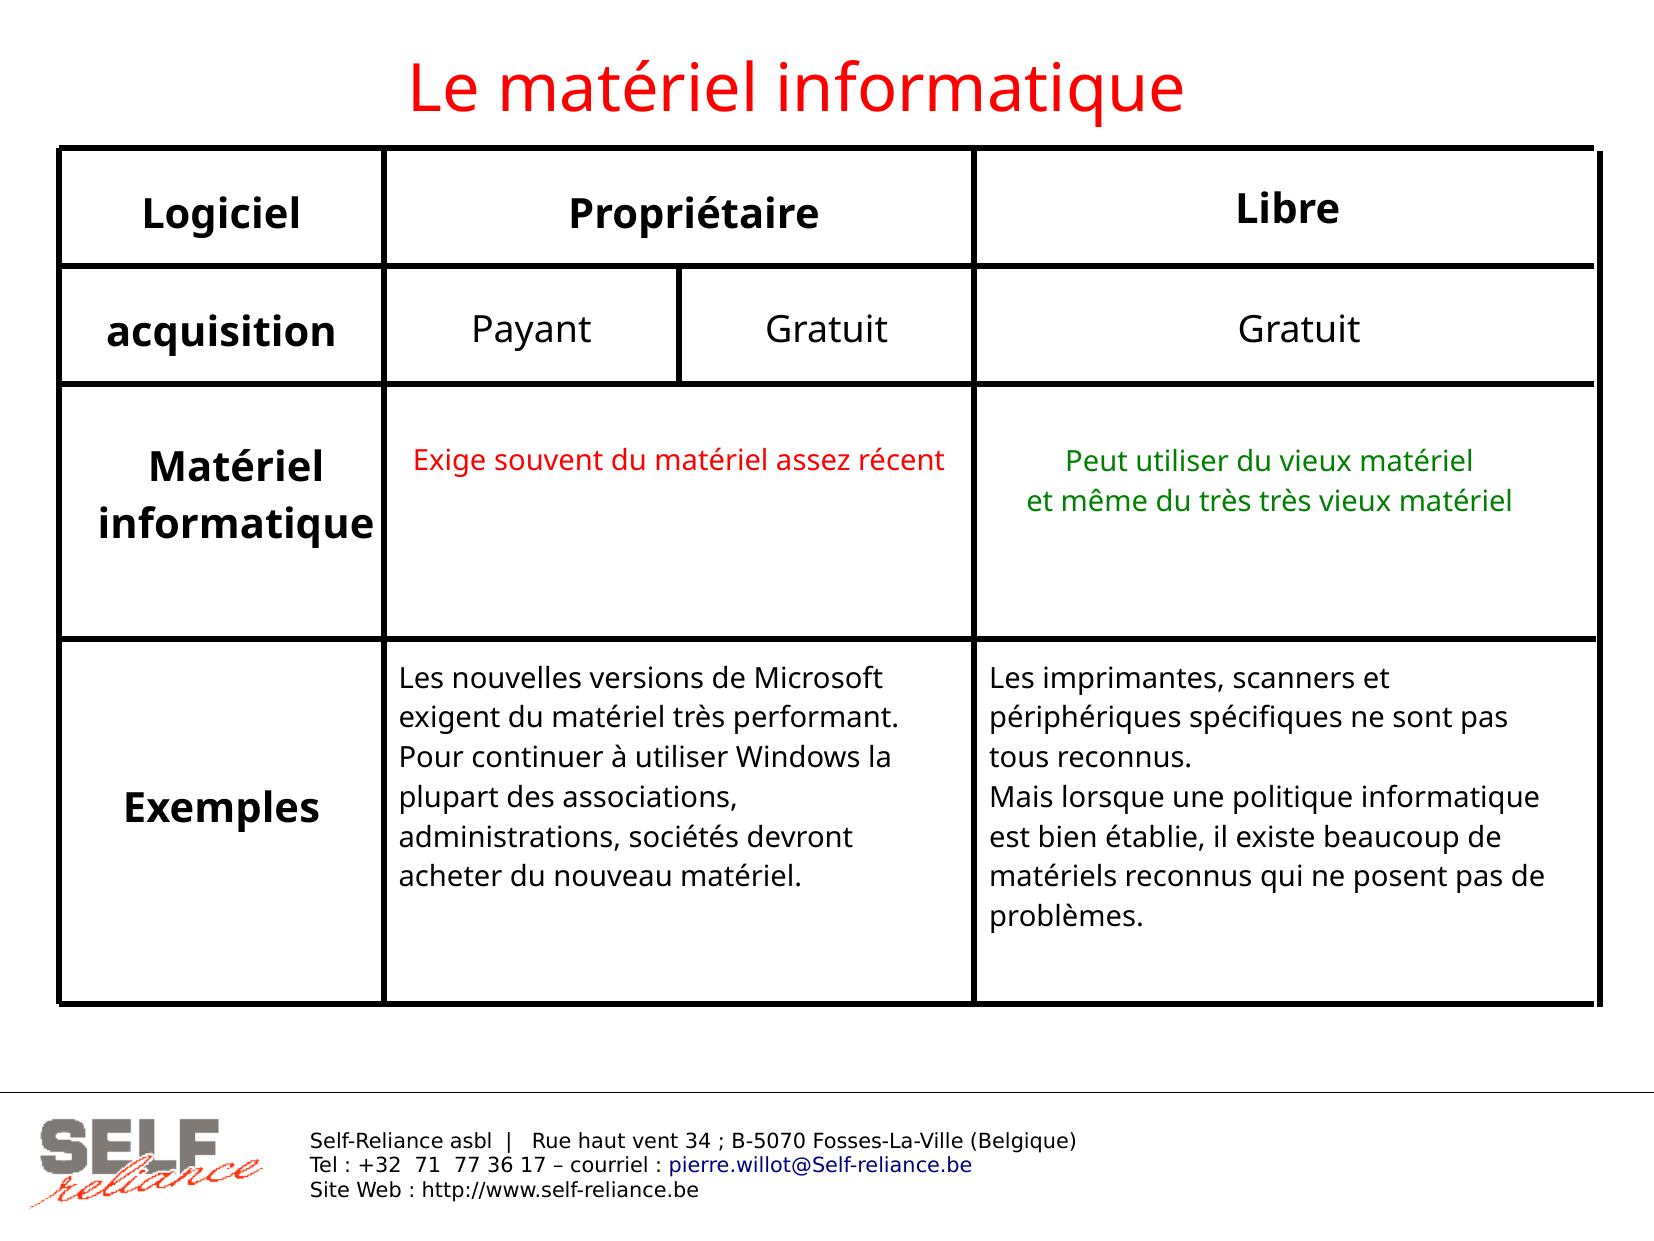

Le matériel informatique
Libre
Logiciel
Propriétaire
acquisition
Payant
Gratuit
Gratuit
Exige souvent du matériel assez récent
Peut utiliser du vieux matériel
et même du très très vieux matériel
Matériel informatique
Les nouvelles versions de Microsoft exigent du matériel très performant. Pour continuer à utiliser Windows la plupart des associations, administrations, sociétés devront acheter du nouveau matériel.
Les imprimantes, scanners et périphériques spécifiques ne sont pas tous reconnus.
Mais lorsque une politique informatique est bien établie, il existe beaucoup de matériels reconnus qui ne posent pas de problèmes.
Exemples
Self-Reliance asbl | Rue haut vent 34 ; B-5070 Fosses-La-Ville (Belgique)
Tel : +32 71 77 36 17 – courriel : pierre.willot@Self-reliance.be
Site Web : http://www.self-reliance.be